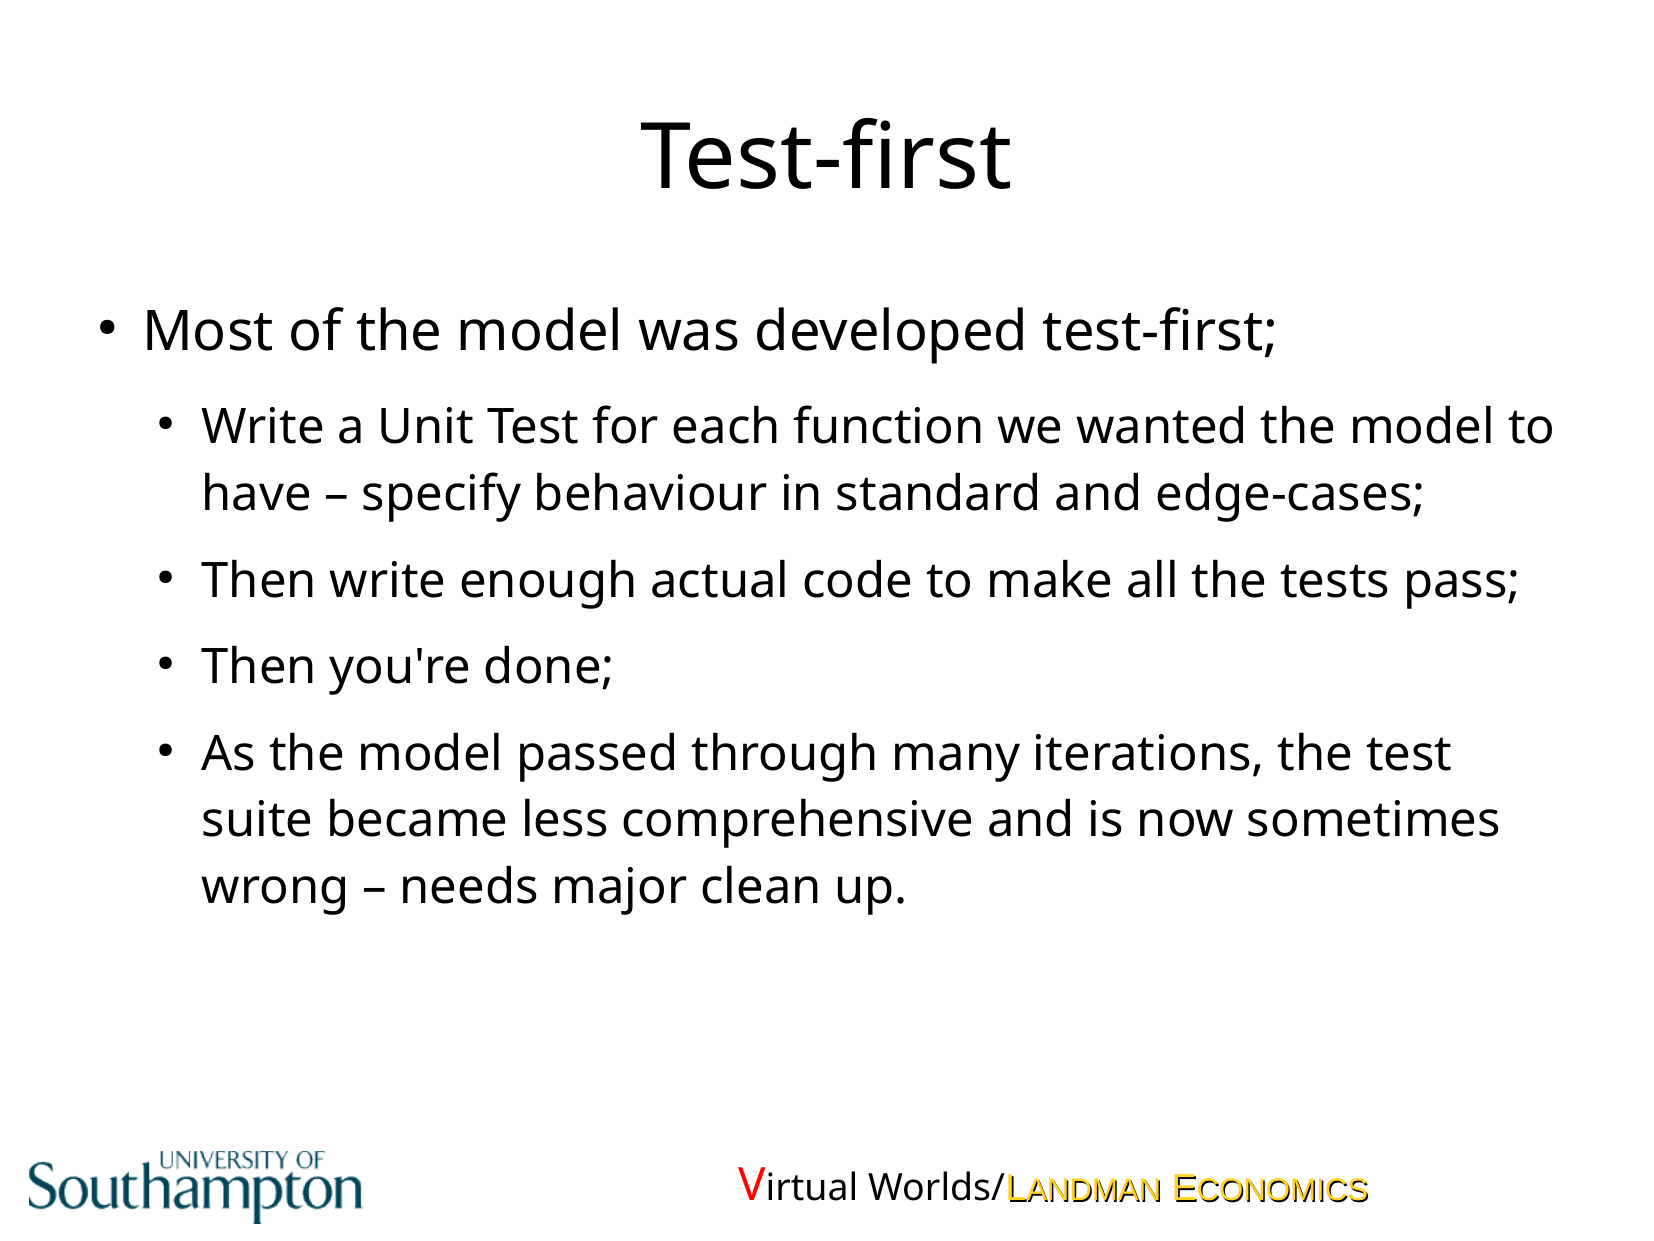

# Test-first
Most of the model was developed test-first;
Write a Unit Test for each function we wanted the model to have – specify behaviour in standard and edge-cases;
Then write enough actual code to make all the tests pass;
Then you're done;
As the model passed through many iterations, the test suite became less comprehensive and is now sometimes wrong – needs major clean up.